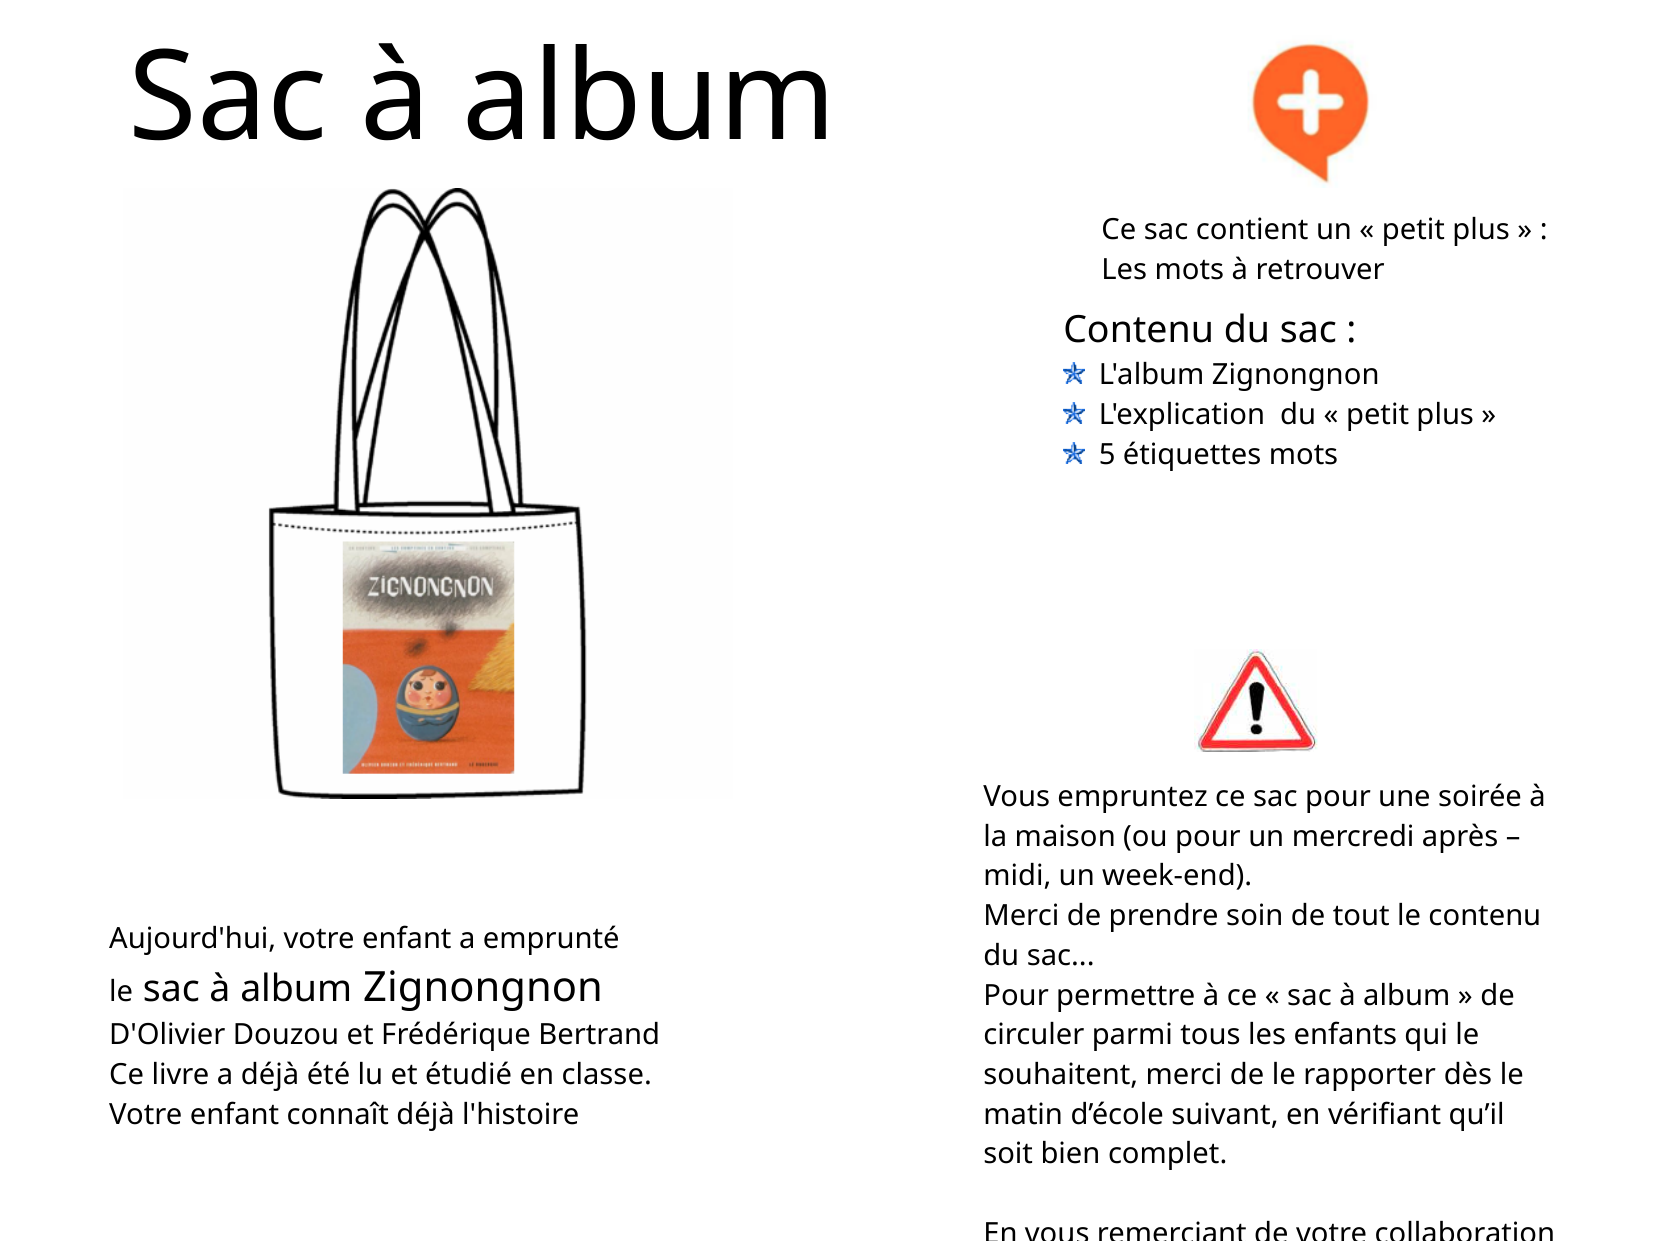

Sac à album
Ce sac contient un « petit plus » :
Les mots à retrouver
Contenu du sac :
L'album Zignongnon
L'explication du « petit plus »
5 étiquettes mots
Vous empruntez ce sac pour une soirée à la maison (ou pour un mercredi après – midi, un week-end).
Merci de prendre soin de tout le contenu du sac...
Pour permettre à ce « sac à album » de circuler parmi tous les enfants qui le souhaitent, merci de le rapporter dès le matin d’école suivant, en vérifiant qu’il soit bien complet.
En vous remerciant de votre collaboration
Aujourd'hui, votre enfant a emprunté
le sac à album Zignongnon
D'Olivier Douzou et Frédérique Bertrand
Ce livre a déjà été lu et étudié en classe.
Votre enfant connaît déjà l'histoire